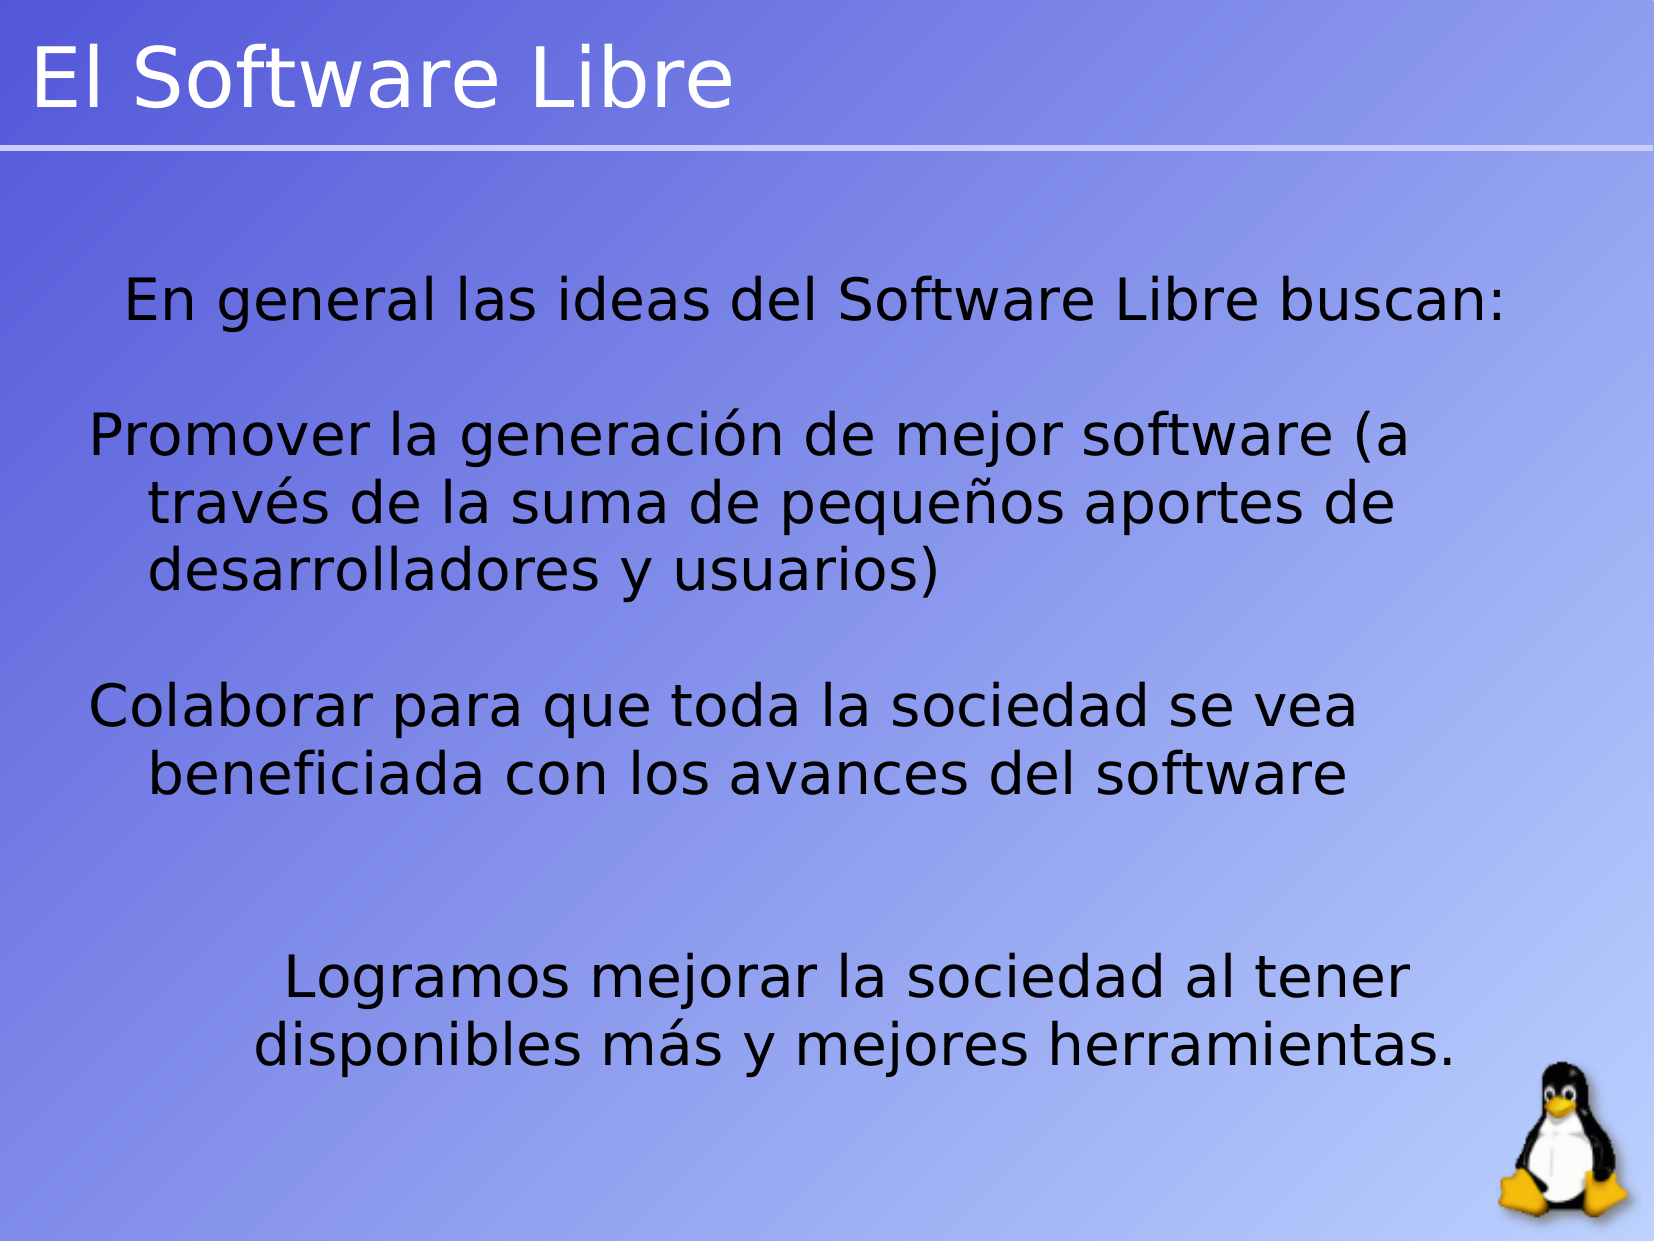

# El Software Libre
En general las ideas del Software Libre buscan:
Promover la generación de mejor software (a través de la suma de pequeños aportes de desarrolladores y usuarios)
Colaborar para que toda la sociedad se vea beneficiada con los avances del software
Logramos mejorar la sociedad al tener disponibles más y mejores herramientas.